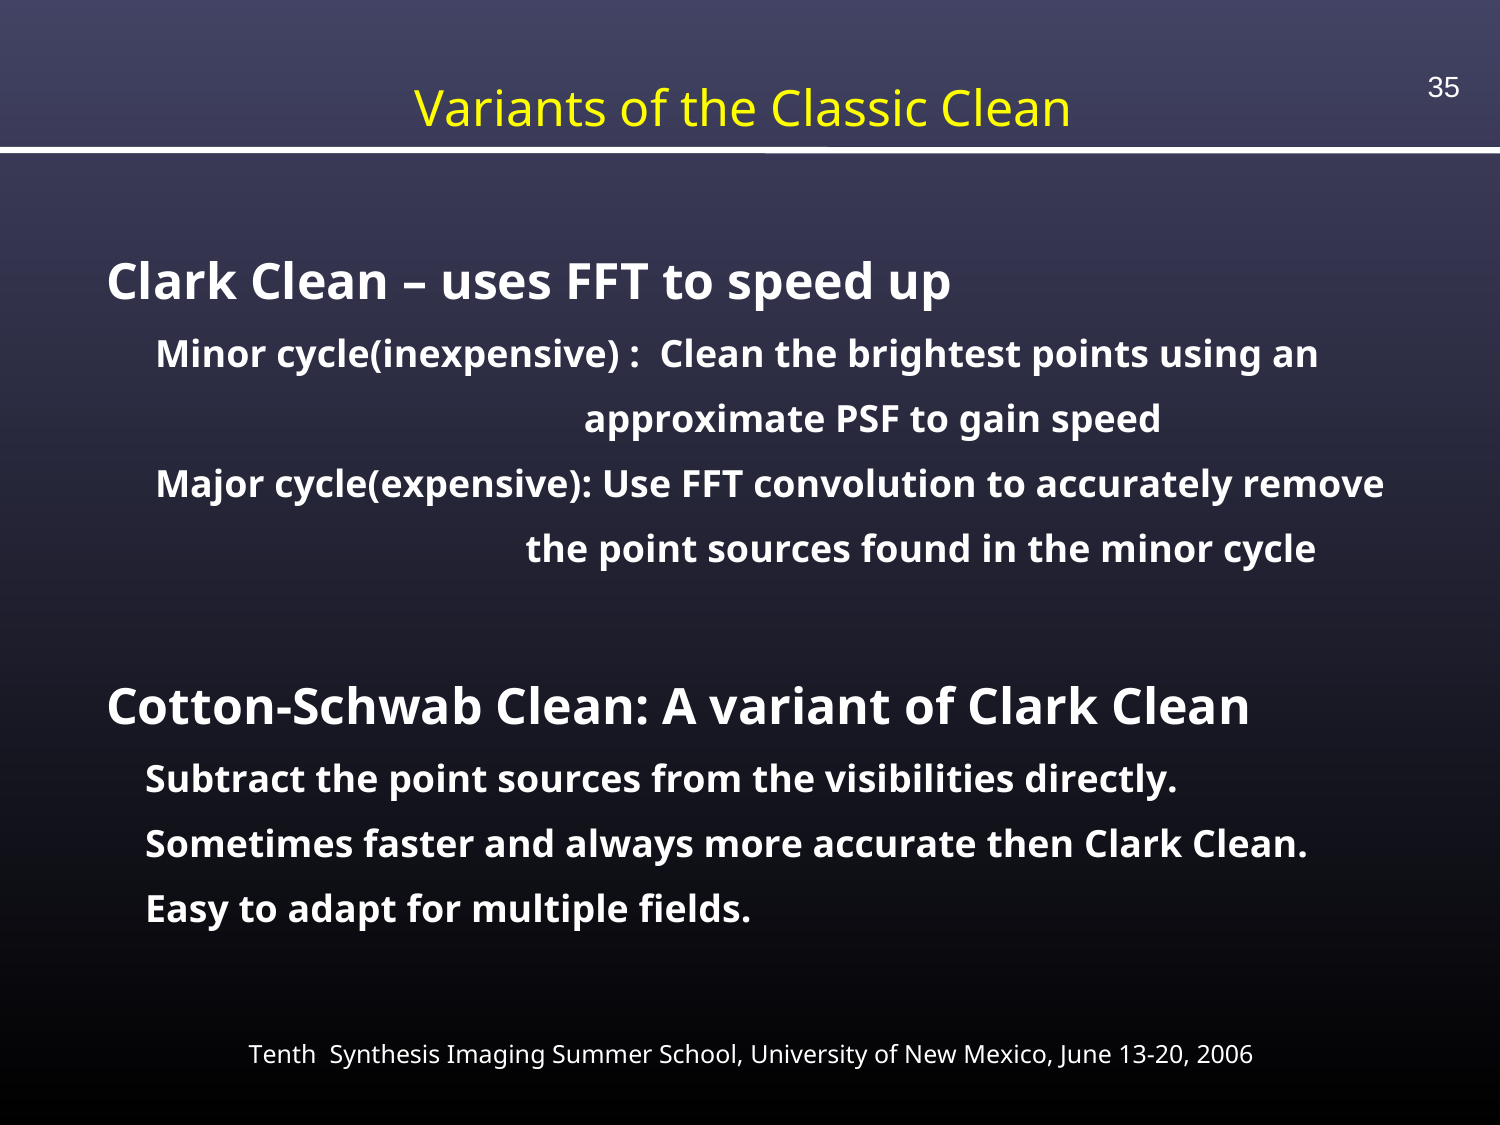

# Variants of the Classic Clean
Clark Clean – uses FFT to speed up
 Minor cycle(inexpensive) : Clean the brightest points using an
 approximate PSF to gain speed
 Major cycle(expensive): Use FFT convolution to accurately remove
 the point sources found in the minor cycle
Cotton-Schwab Clean: A variant of Clark Clean
 Subtract the point sources from the visibilities directly.
 Sometimes faster and always more accurate then Clark Clean.
 Easy to adapt for multiple fields.